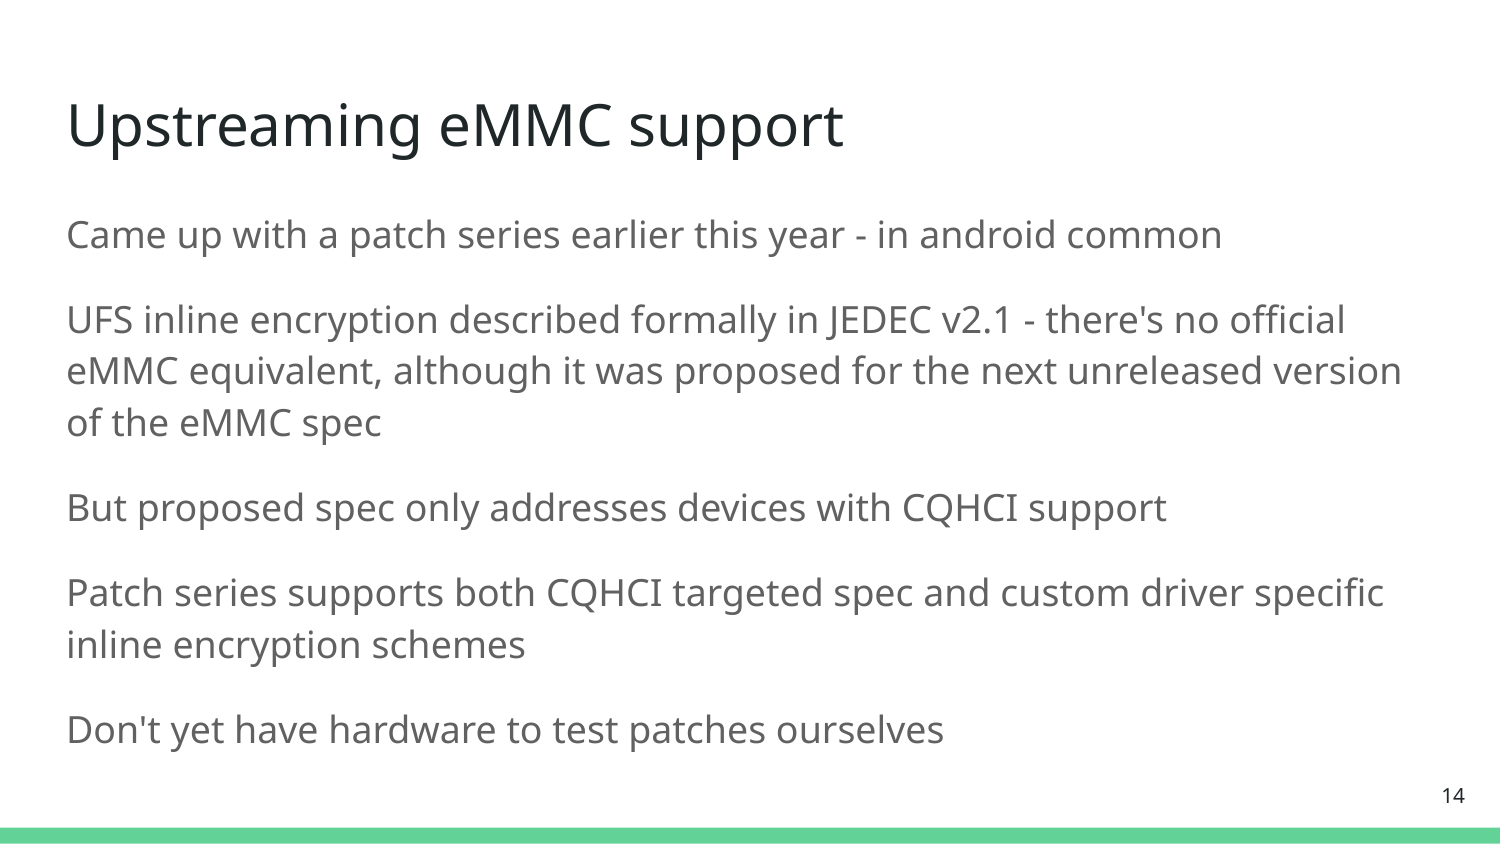

# Upstreaming eMMC support
Came up with a patch series earlier this year - in android common
UFS inline encryption described formally in JEDEC v2.1 - there's no official eMMC equivalent, although it was proposed for the next unreleased version of the eMMC spec
But proposed spec only addresses devices with CQHCI support
Patch series supports both CQHCI targeted spec and custom driver specific inline encryption schemes
Don't yet have hardware to test patches ourselves